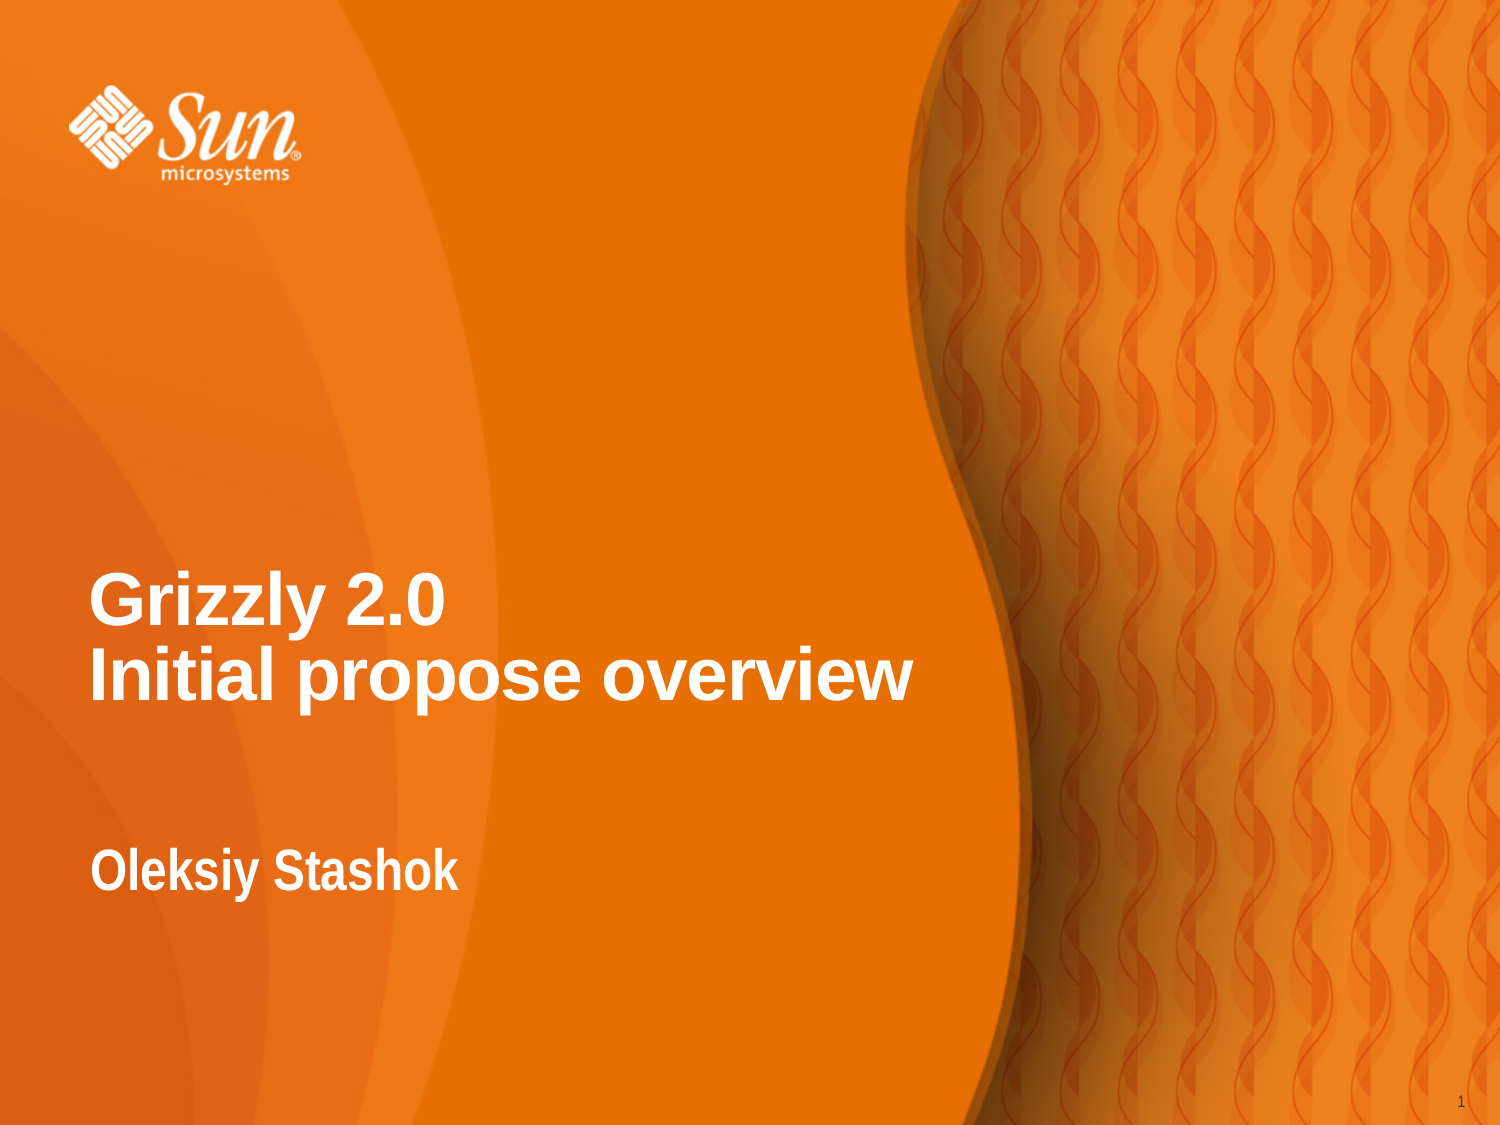

Grizzly 2.0
Initial propose overview
# Oleksiy Stashok